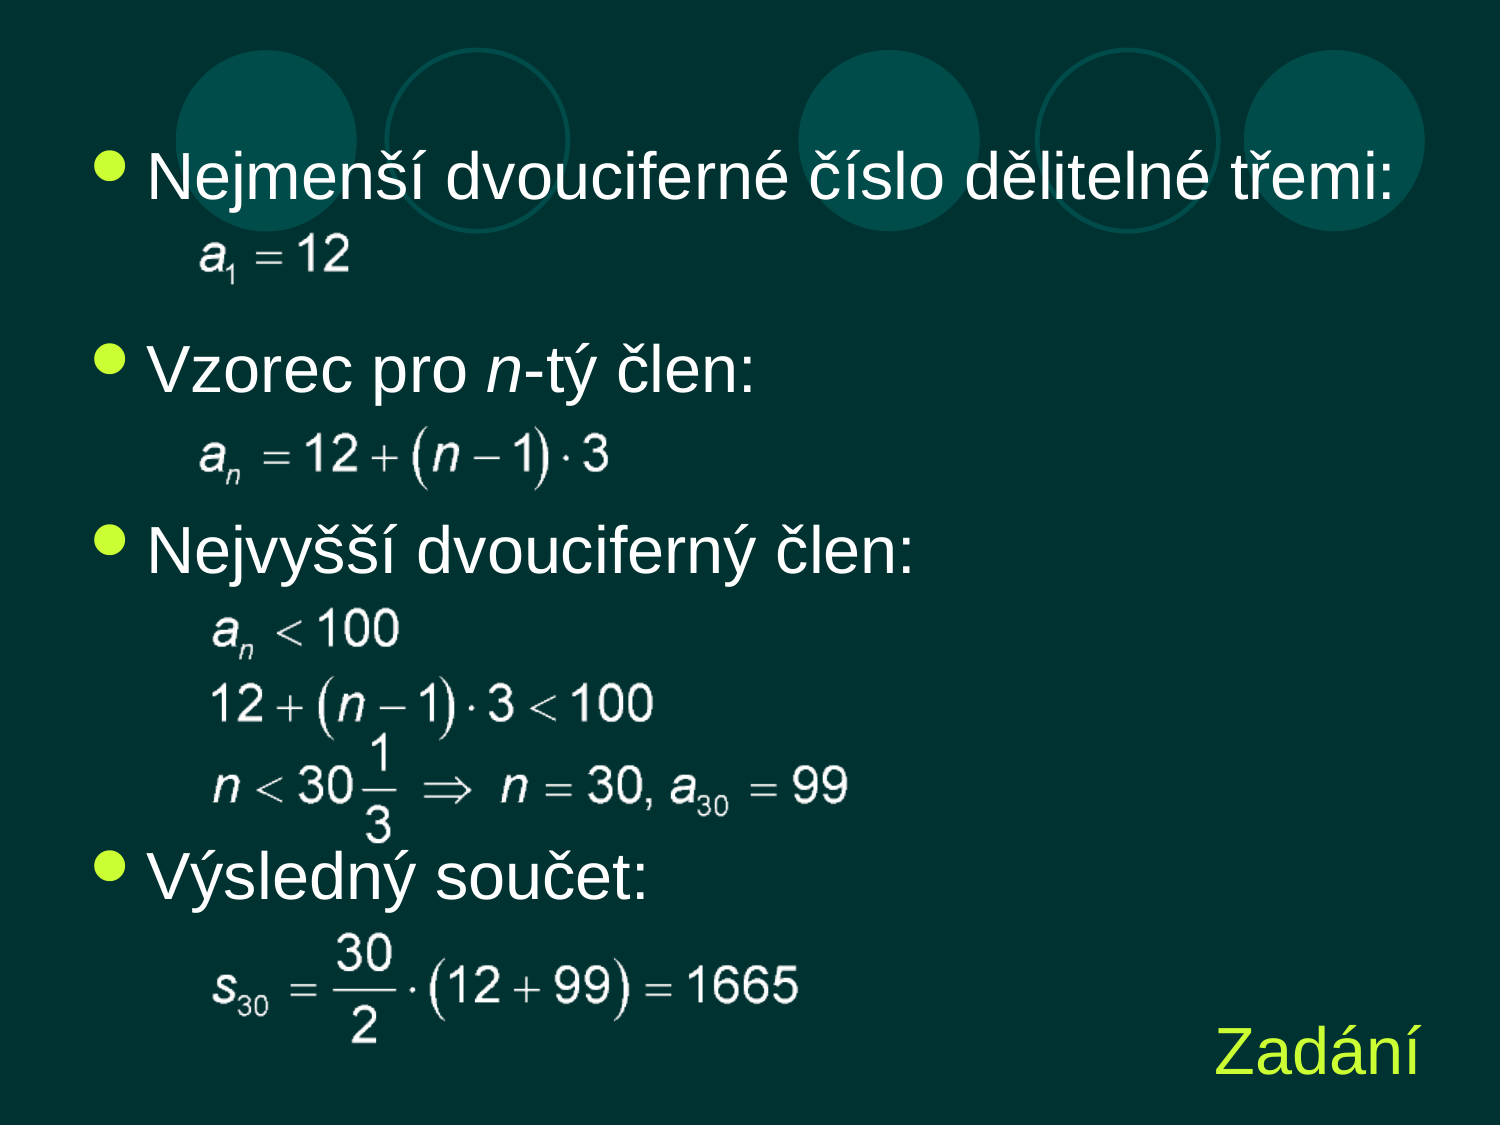

# Nejmenší dvouciferné číslo dělitelné třemi:
Vzorec pro n-tý člen:
Nejvyšší dvouciferný člen:
Výsledný součet:
Zadání